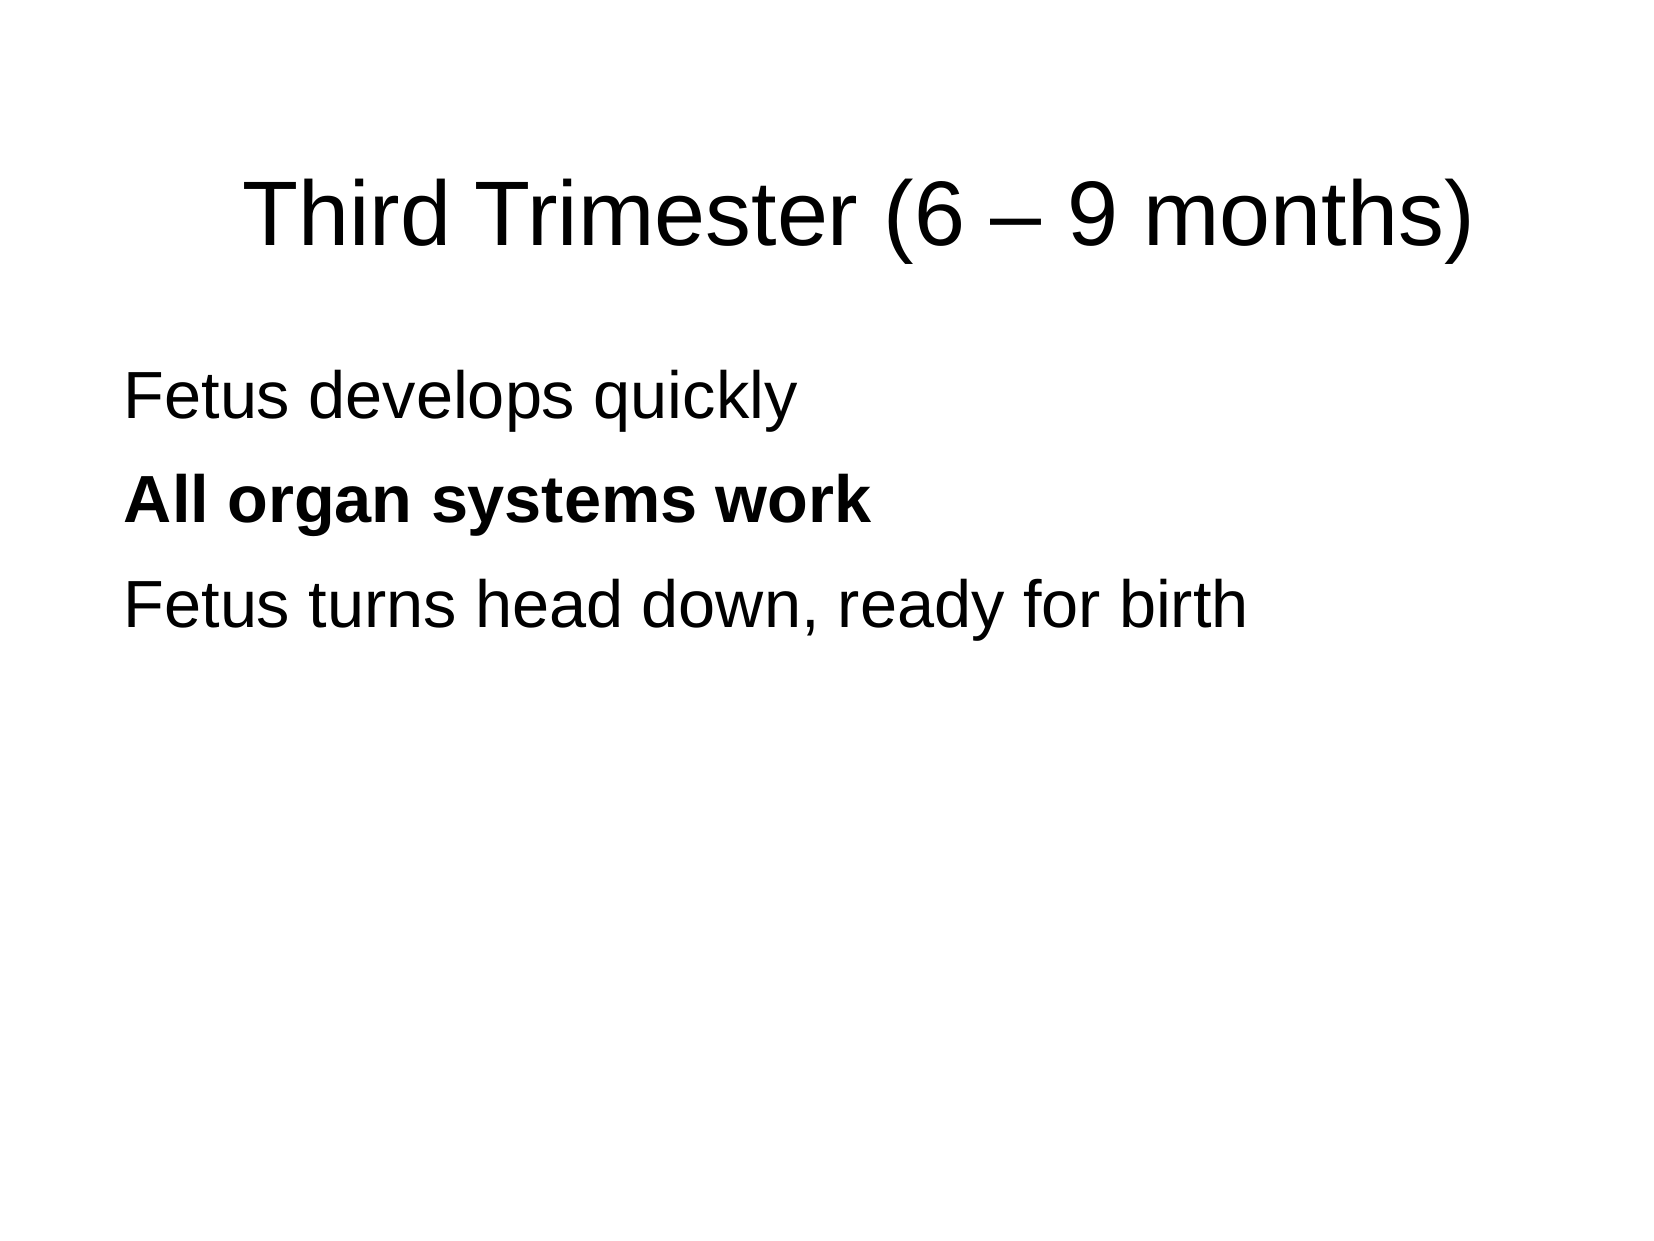

# Third Trimester (6 – 9 months)
Fetus develops quickly
All organ systems work
Fetus turns head down, ready for birth